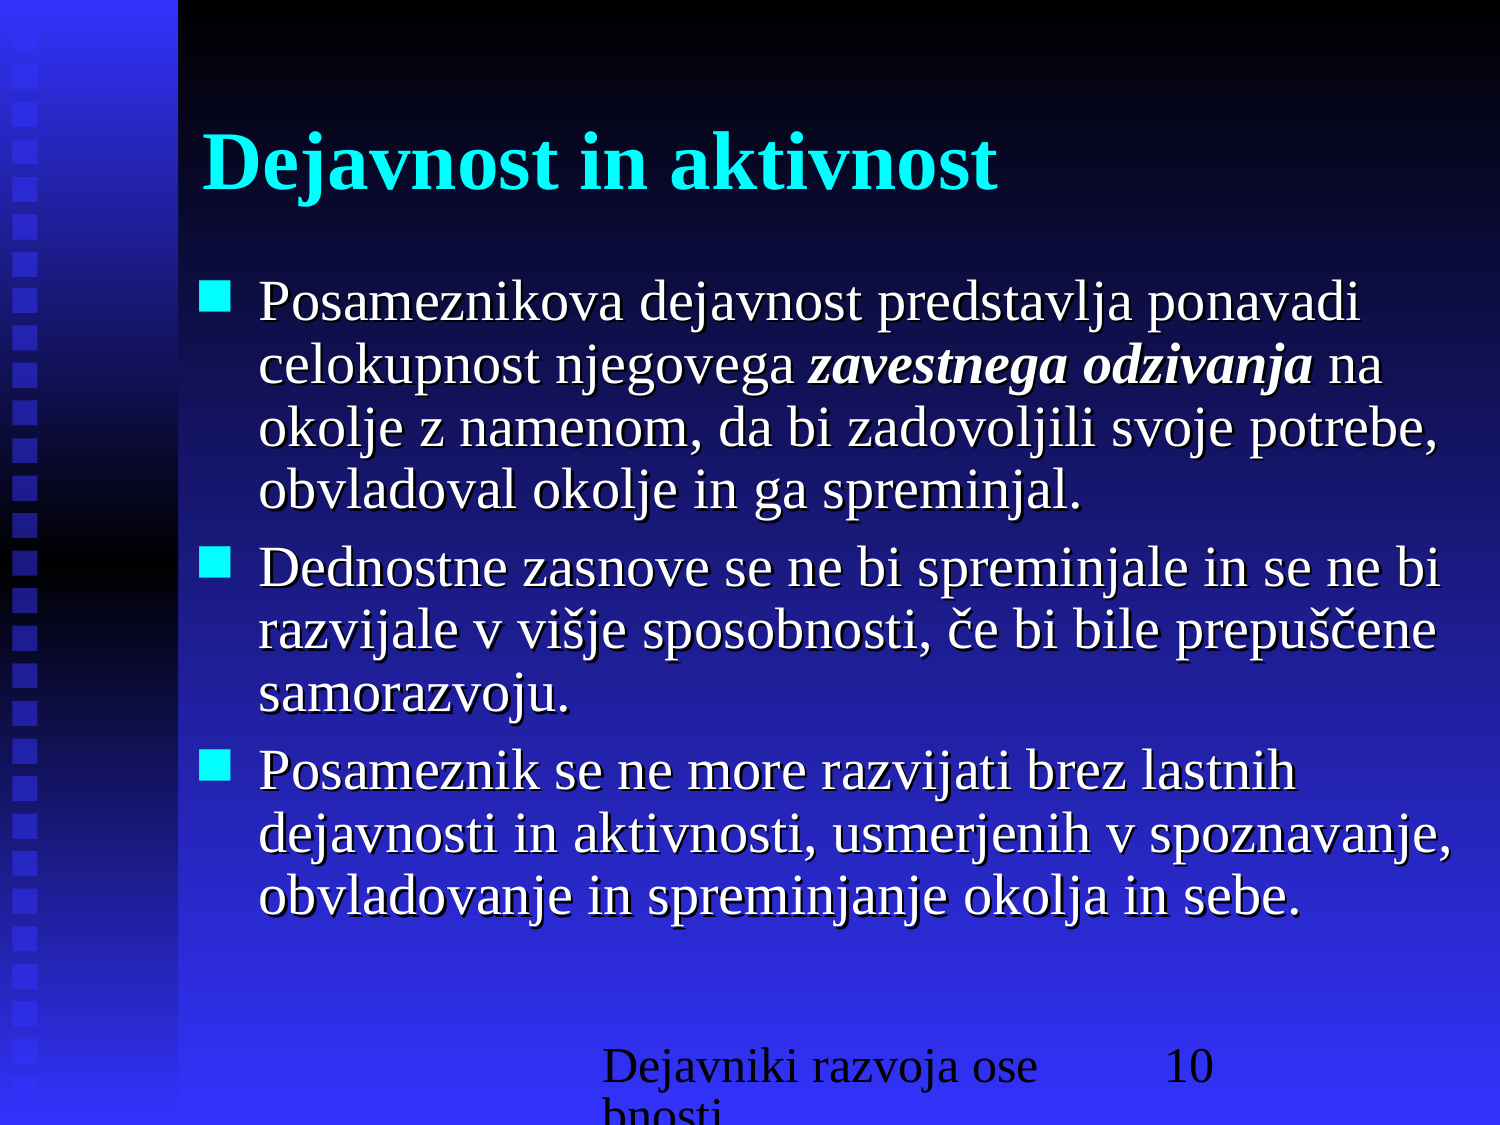

# Dejavnost in aktivnost
Posameznikova dejavnost predstavlja ponavadi celokupnost njegovega zavestnega odzivanja na okolje z namenom, da bi zadovoljili svoje potrebe, obvladoval okolje in ga spreminjal.
Dednostne zasnove se ne bi spreminjale in se ne bi razvijale v višje sposobnosti, če bi bile prepuščene samorazvoju.
Posameznik se ne more razvijati brez lastnih dejavnosti in aktivnosti, usmerjenih v spoznavanje, obvladovanje in spreminjanje okolja in sebe.
Dejavniki razvoja osebnosti
10